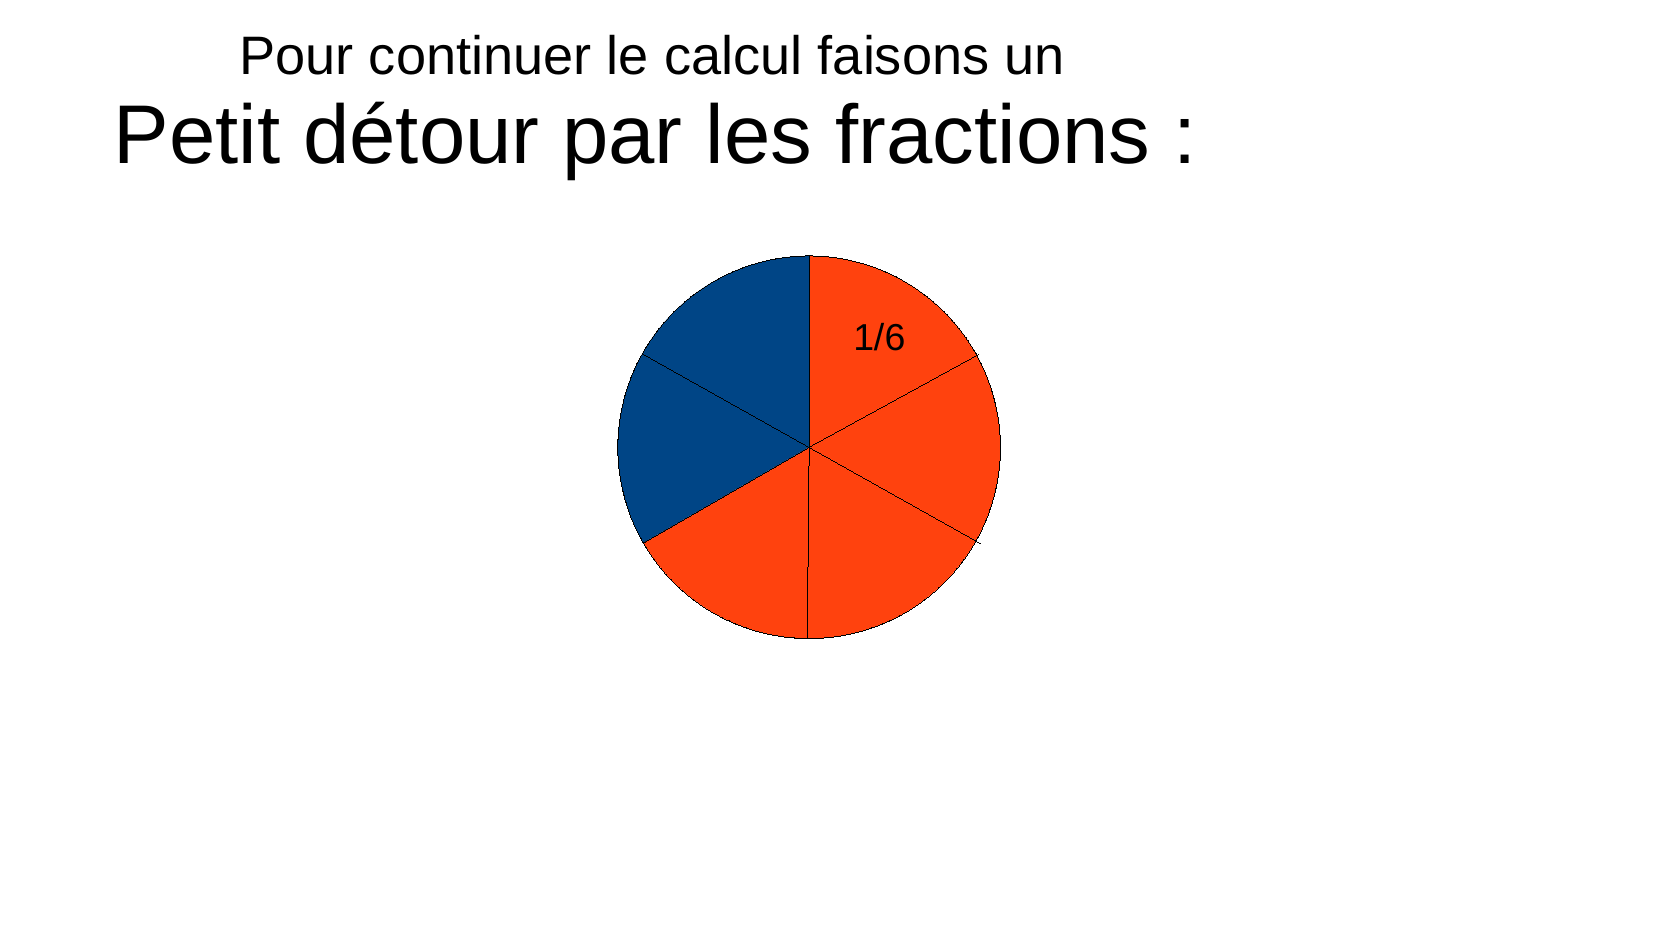

Pour continuer le calcul faisons un
Petit détour par les fractions :
1/6